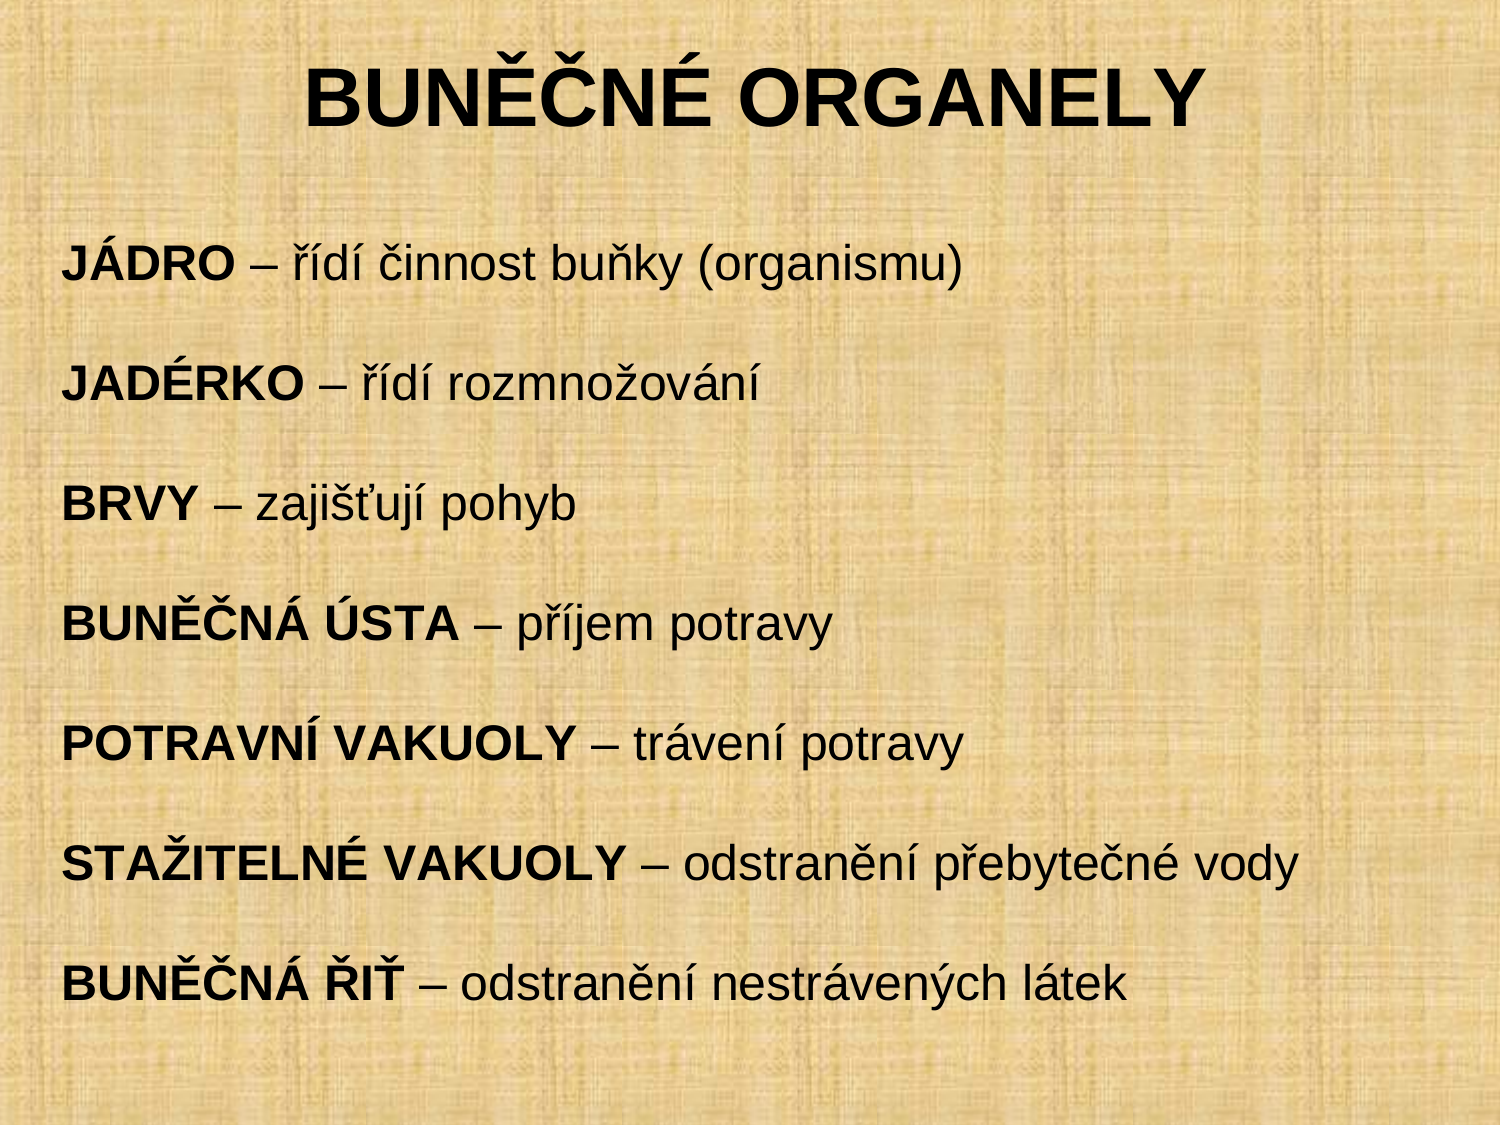

BUNĚČNÉ ORGANELY
JÁDRO – řídí činnost buňky (organismu)
JADÉRKO – řídí rozmnožování
BRVY – zajišťují pohyb
BUNĚČNÁ ÚSTA – příjem potravy
POTRAVNÍ VAKUOLY – trávení potravy
STAŽITELNÉ VAKUOLY – odstranění přebytečné vody
BUNĚČNÁ ŘIŤ – odstranění nestrávených látek